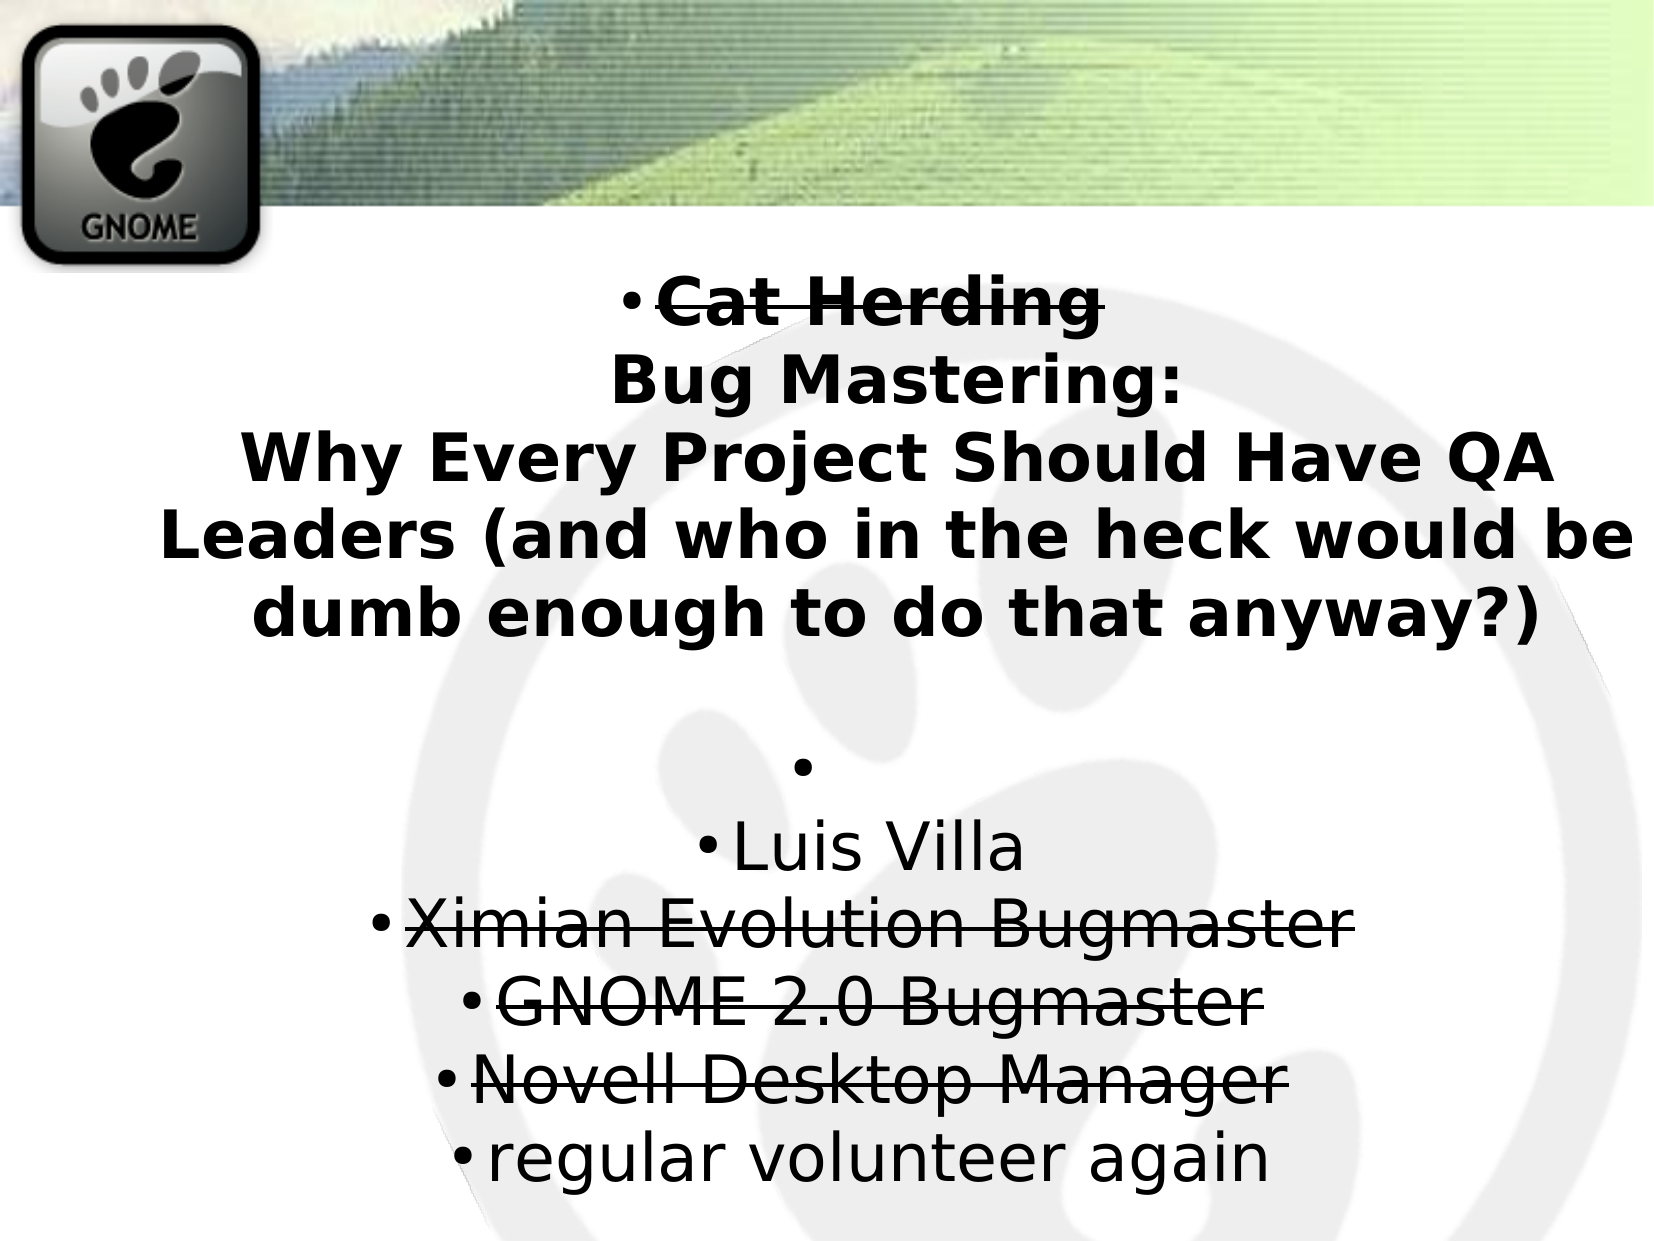

#
Cat Herding
Bug Mastering:
Why Every Project Should Have QA Leaders (and who in the heck would be dumb enough to do that anyway?)
Luis Villa
Ximian Evolution Bugmaster
GNOME 2.0 Bugmaster
Novell Desktop Manager
regular volunteer again